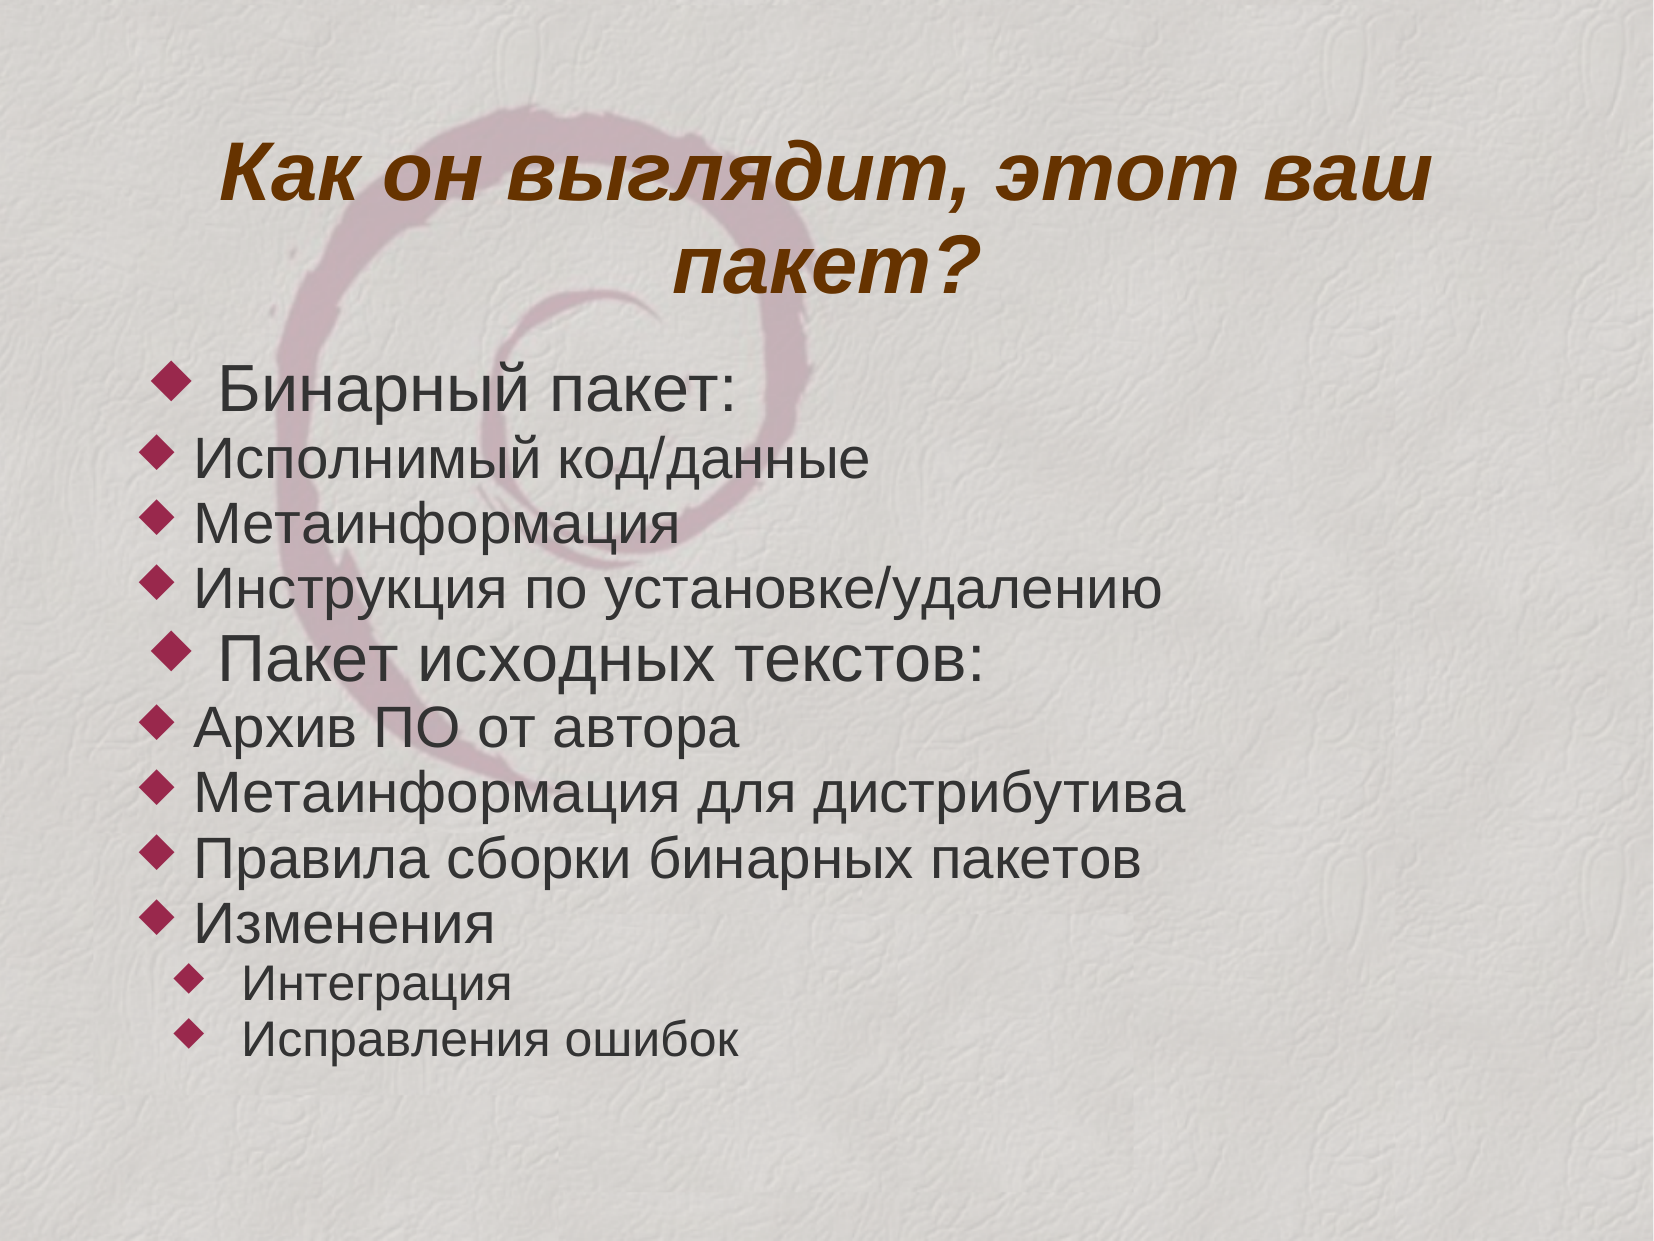

# Как он выглядит, этот ваш пакет?
Бинарный пакет:
Исполнимый код/данные
Метаинформация
Инструкция по установке/удалению
Пакет исходных текстов:
Архив ПО от автора
Метаинформация для дистрибутива
Правила сборки бинарных пакетов
Изменения
Интеграция
Исправления ошибок